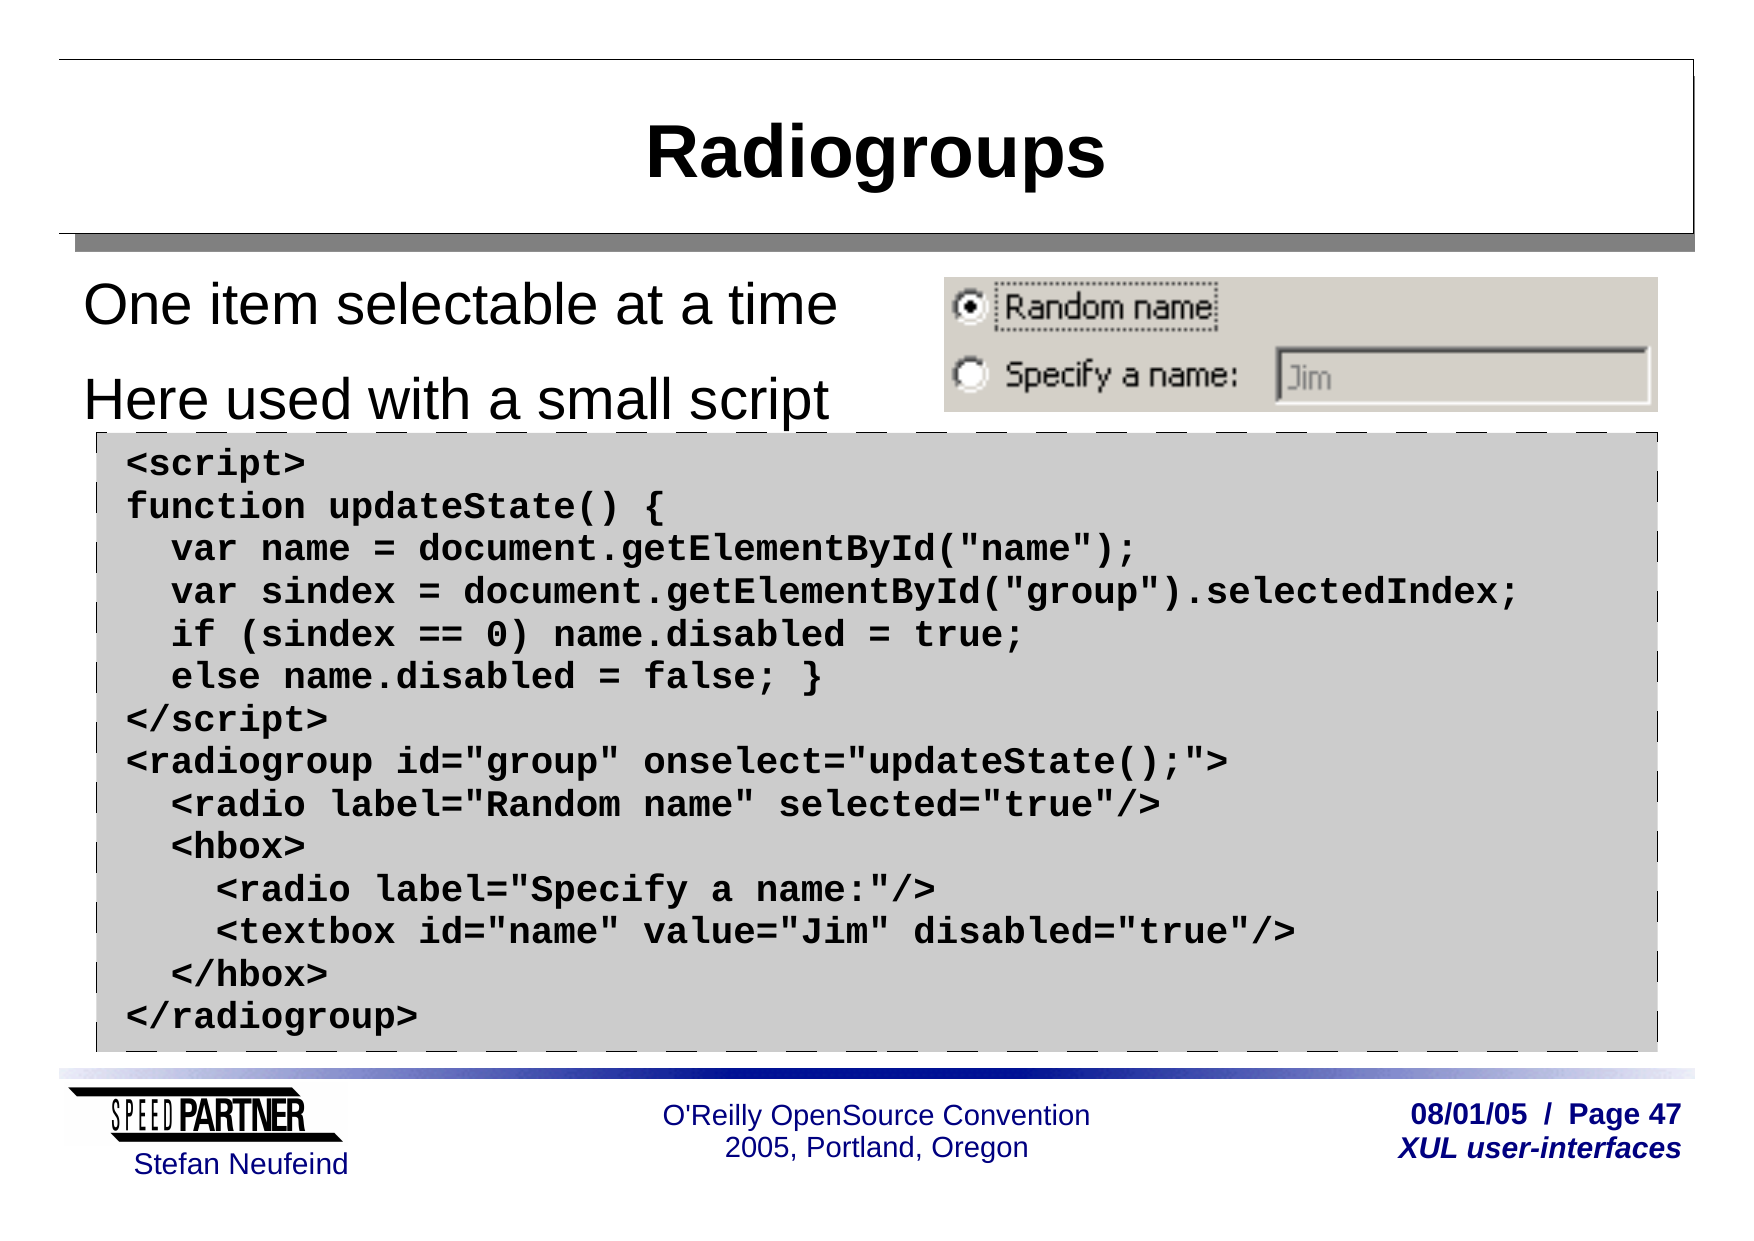

# Radiogroups
One item selectable at a time
Here used with a small script
<script>
function updateState() {
 var name = document.getElementById("name");
 var sindex = document.getElementById("group").selectedIndex;
 if (sindex == 0) name.disabled = true;
 else name.disabled = false; }
</script>
<radiogroup id="group" onselect="updateState();">
 <radio label="Random name" selected="true"/>
 <hbox>
 <radio label="Specify a name:"/>
 <textbox id="name" value="Jim" disabled="true"/>
 </hbox>
</radiogroup>